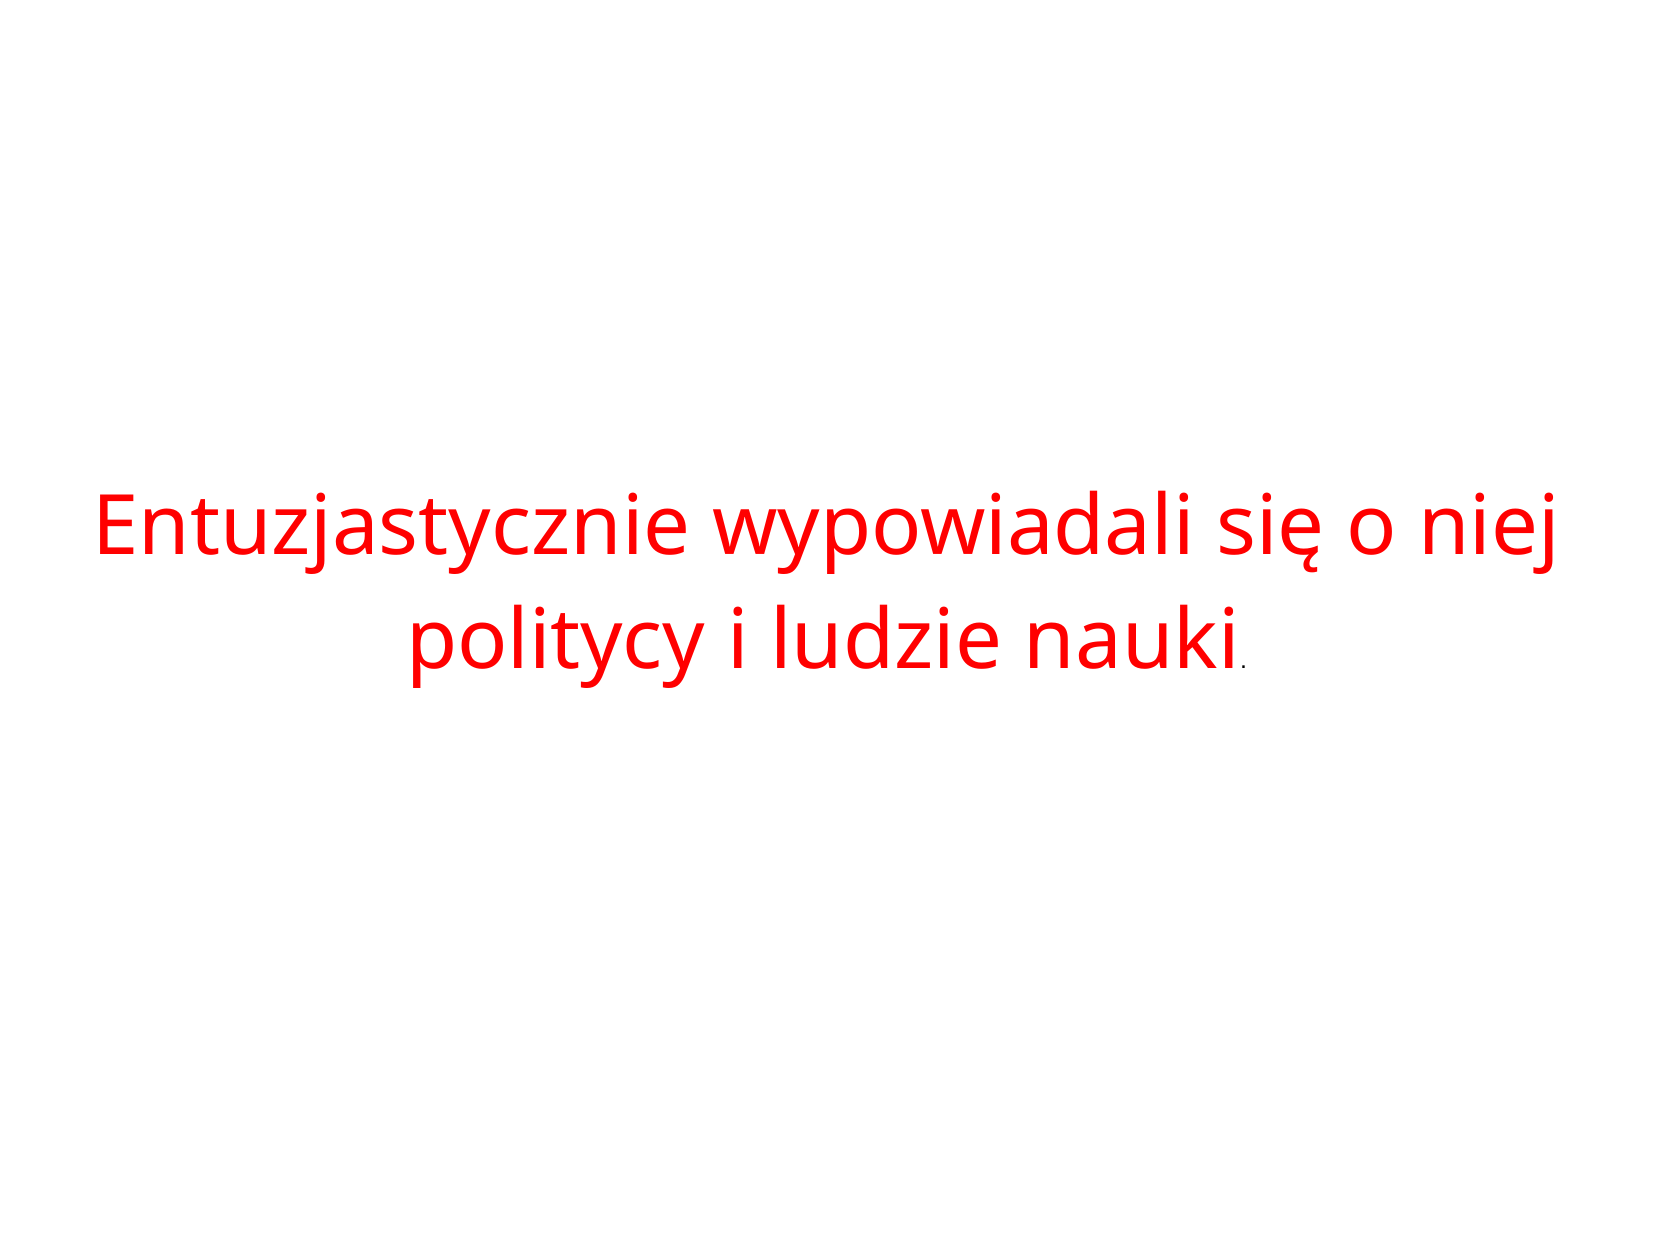

# Entuzjastycznie wypowiadali się o niej politycy i ludzie nauki.